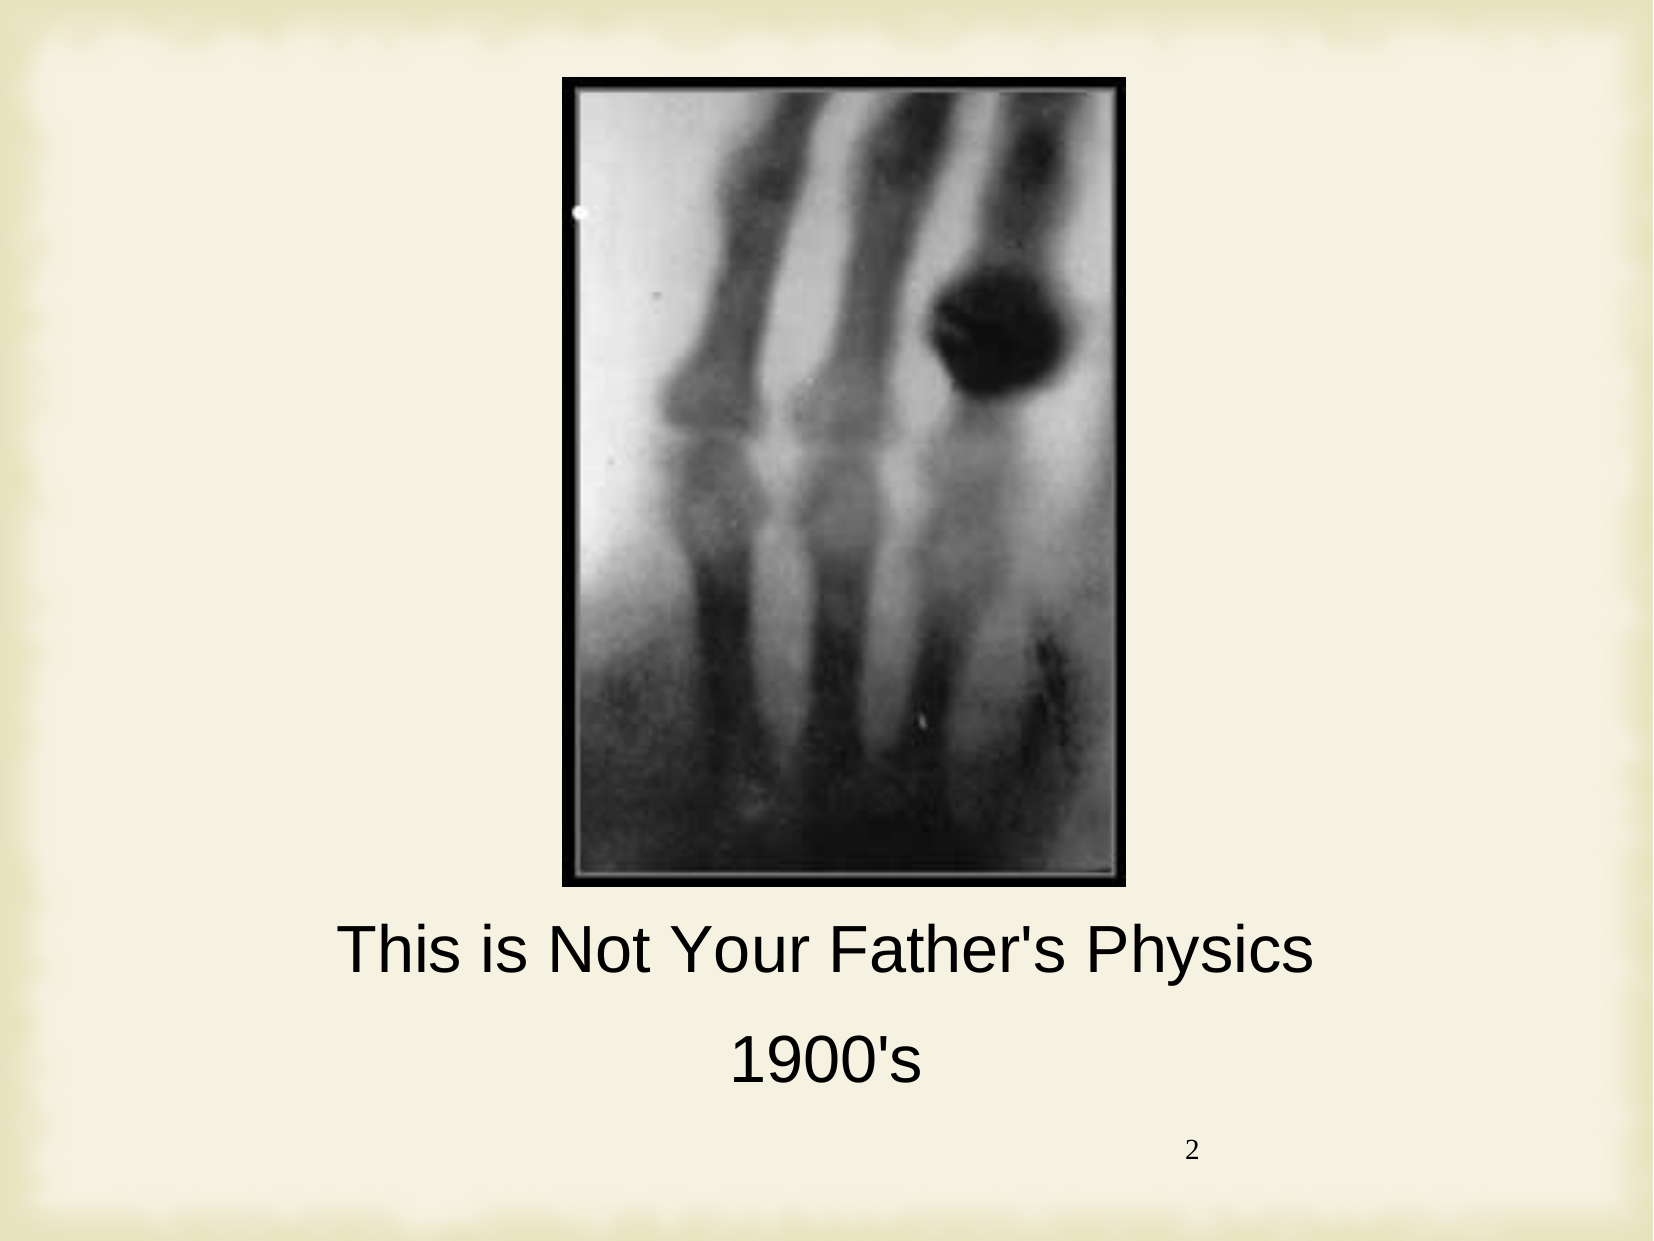

# This is Not Your Father's Physics
1900's